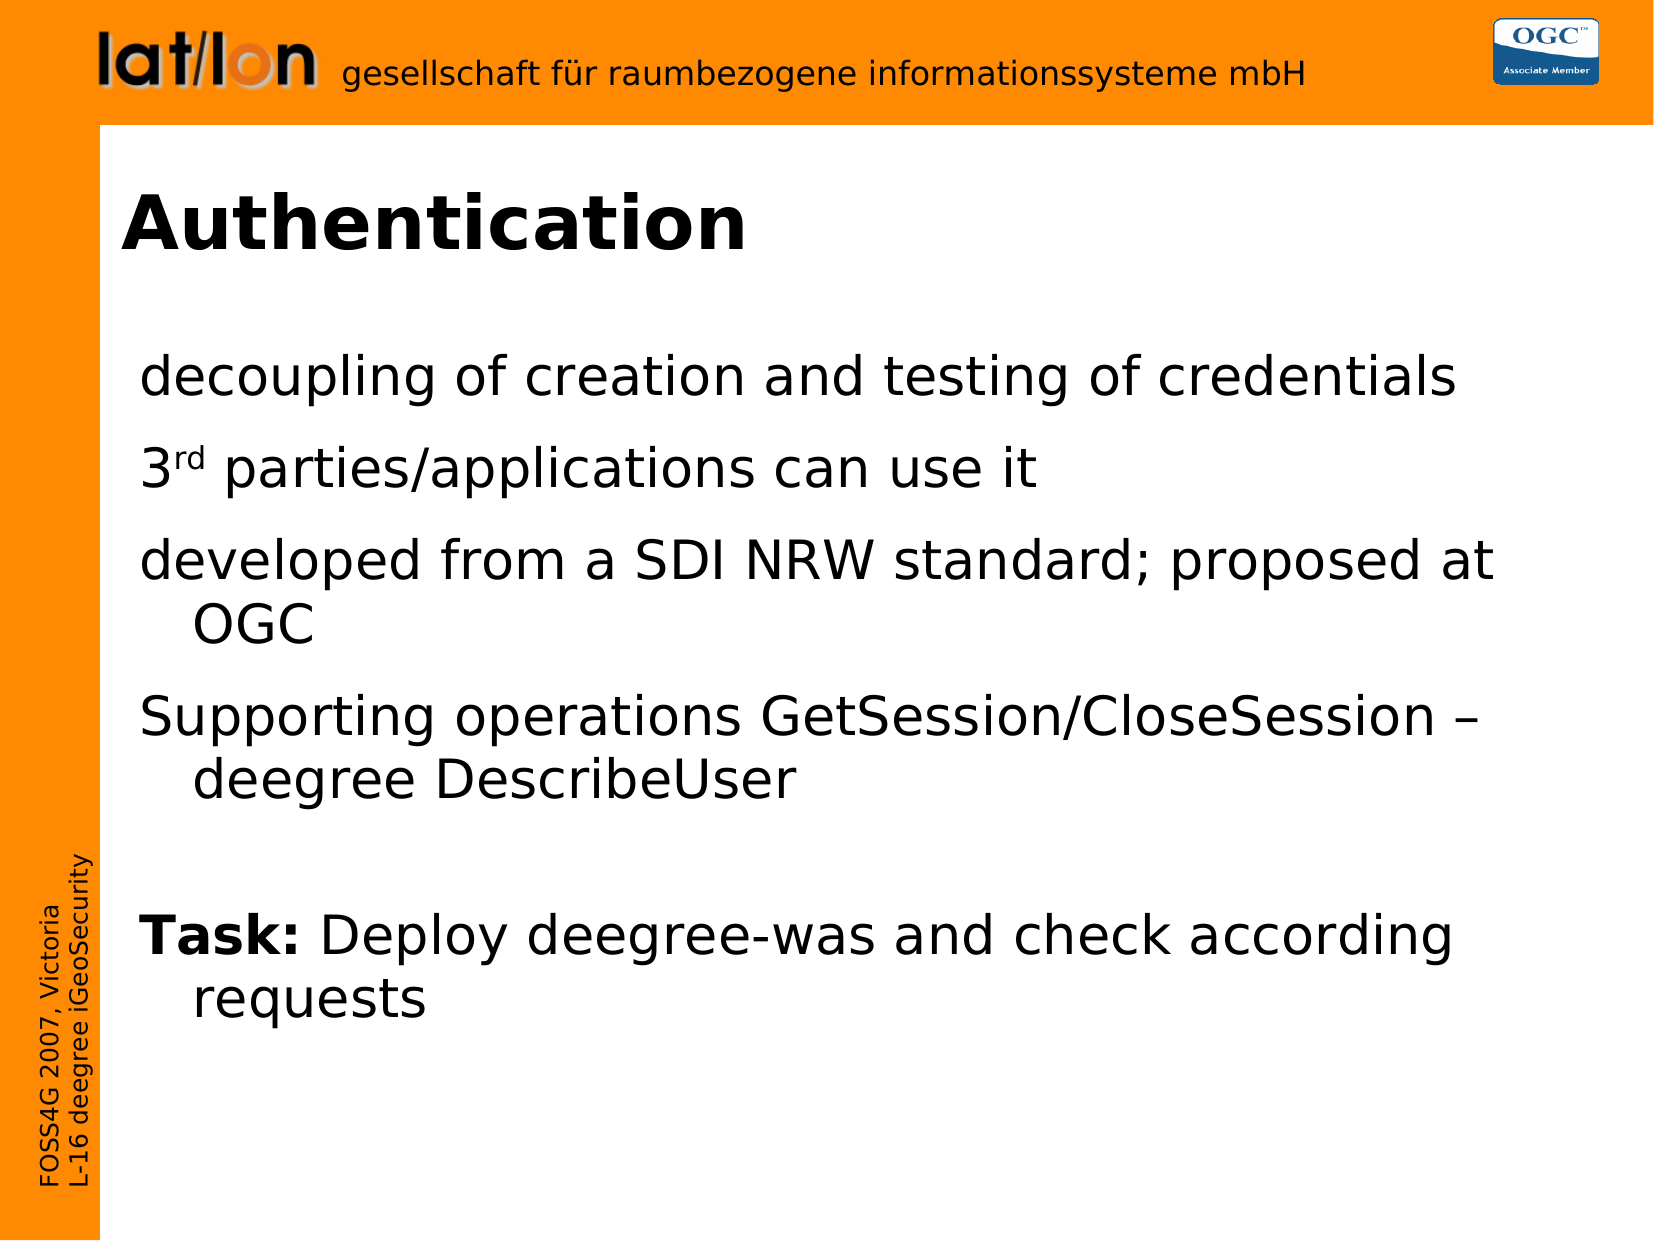

# Authentication
decoupling of creation and testing of credentials
3rd parties/applications can use it
developed from a SDI NRW standard; proposed at OGC
Supporting operations GetSession/CloseSession – deegree DescribeUser
Task: Deploy deegree-was and check according requests